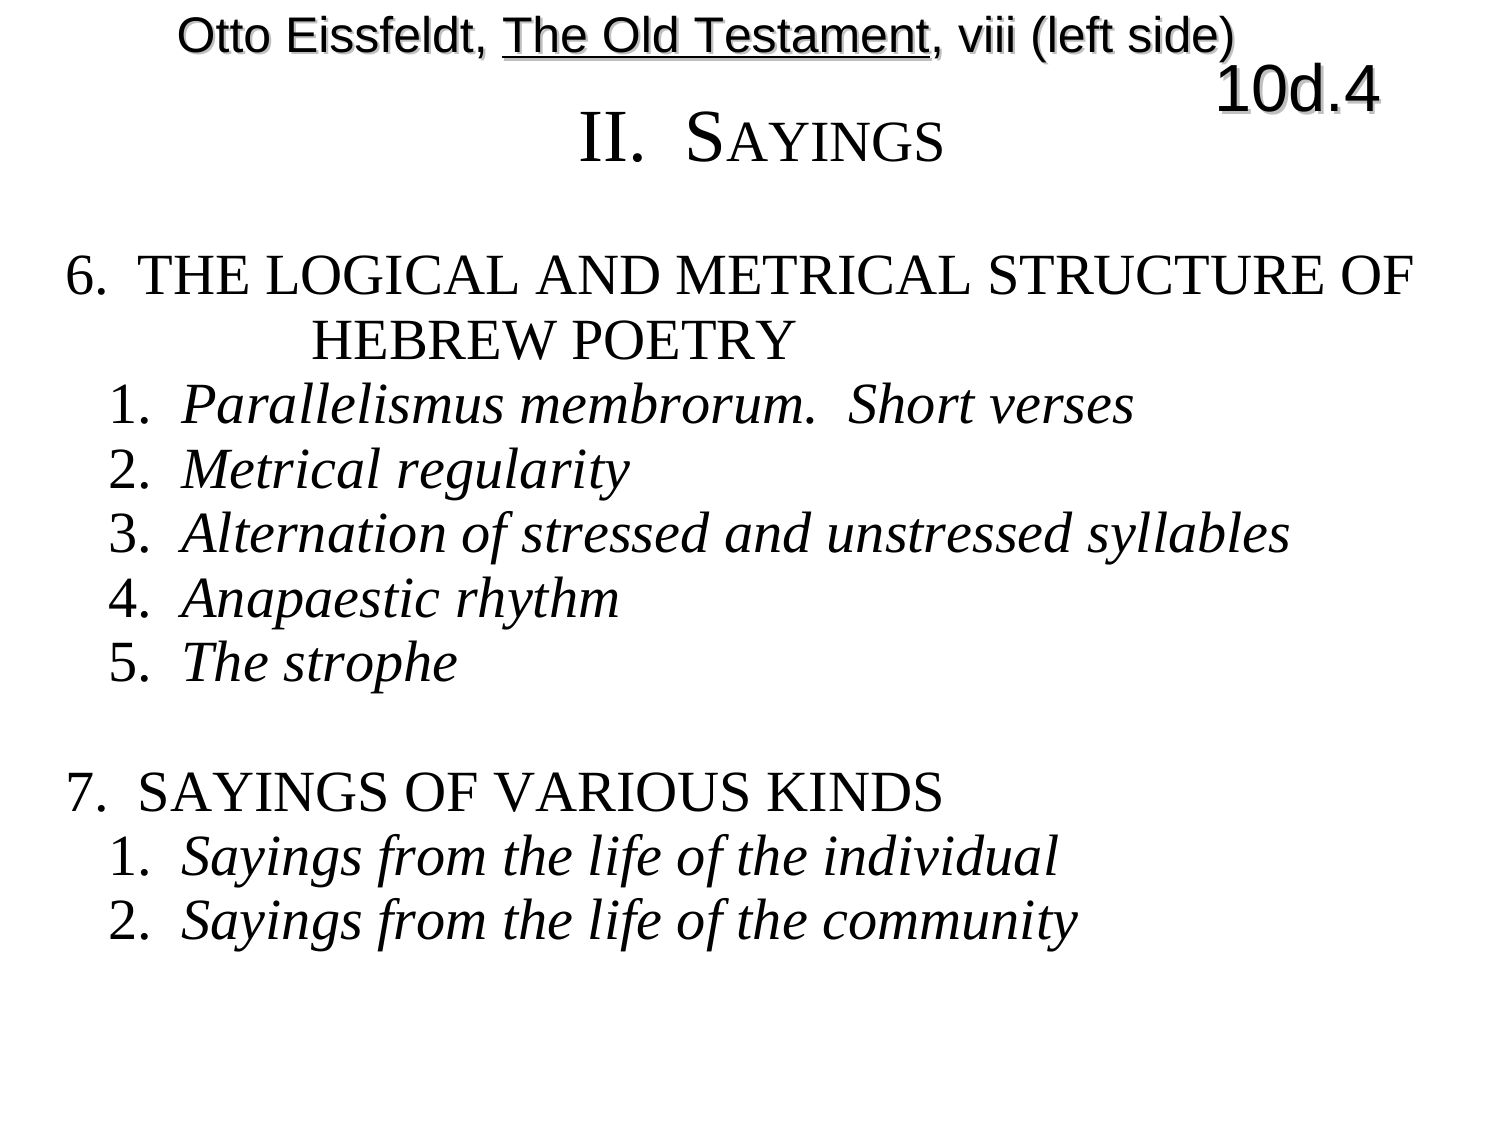

Otto Eissfeldt, The Old Testament, viii (left side)
10d.4
II. SAYINGS
6. THE LOGICAL AND METRICAL STRUCTURE OF
 HEBREW POETRY
 1. Parallelismus membrorum. Short verses
 2. Metrical regularity
 3. Alternation of stressed and unstressed syllables
 4. Anapaestic rhythm
 5. The strophe
7. SAYINGS OF VARIOUS KINDS
 1. Sayings from the life of the individual
 2. Sayings from the life of the community